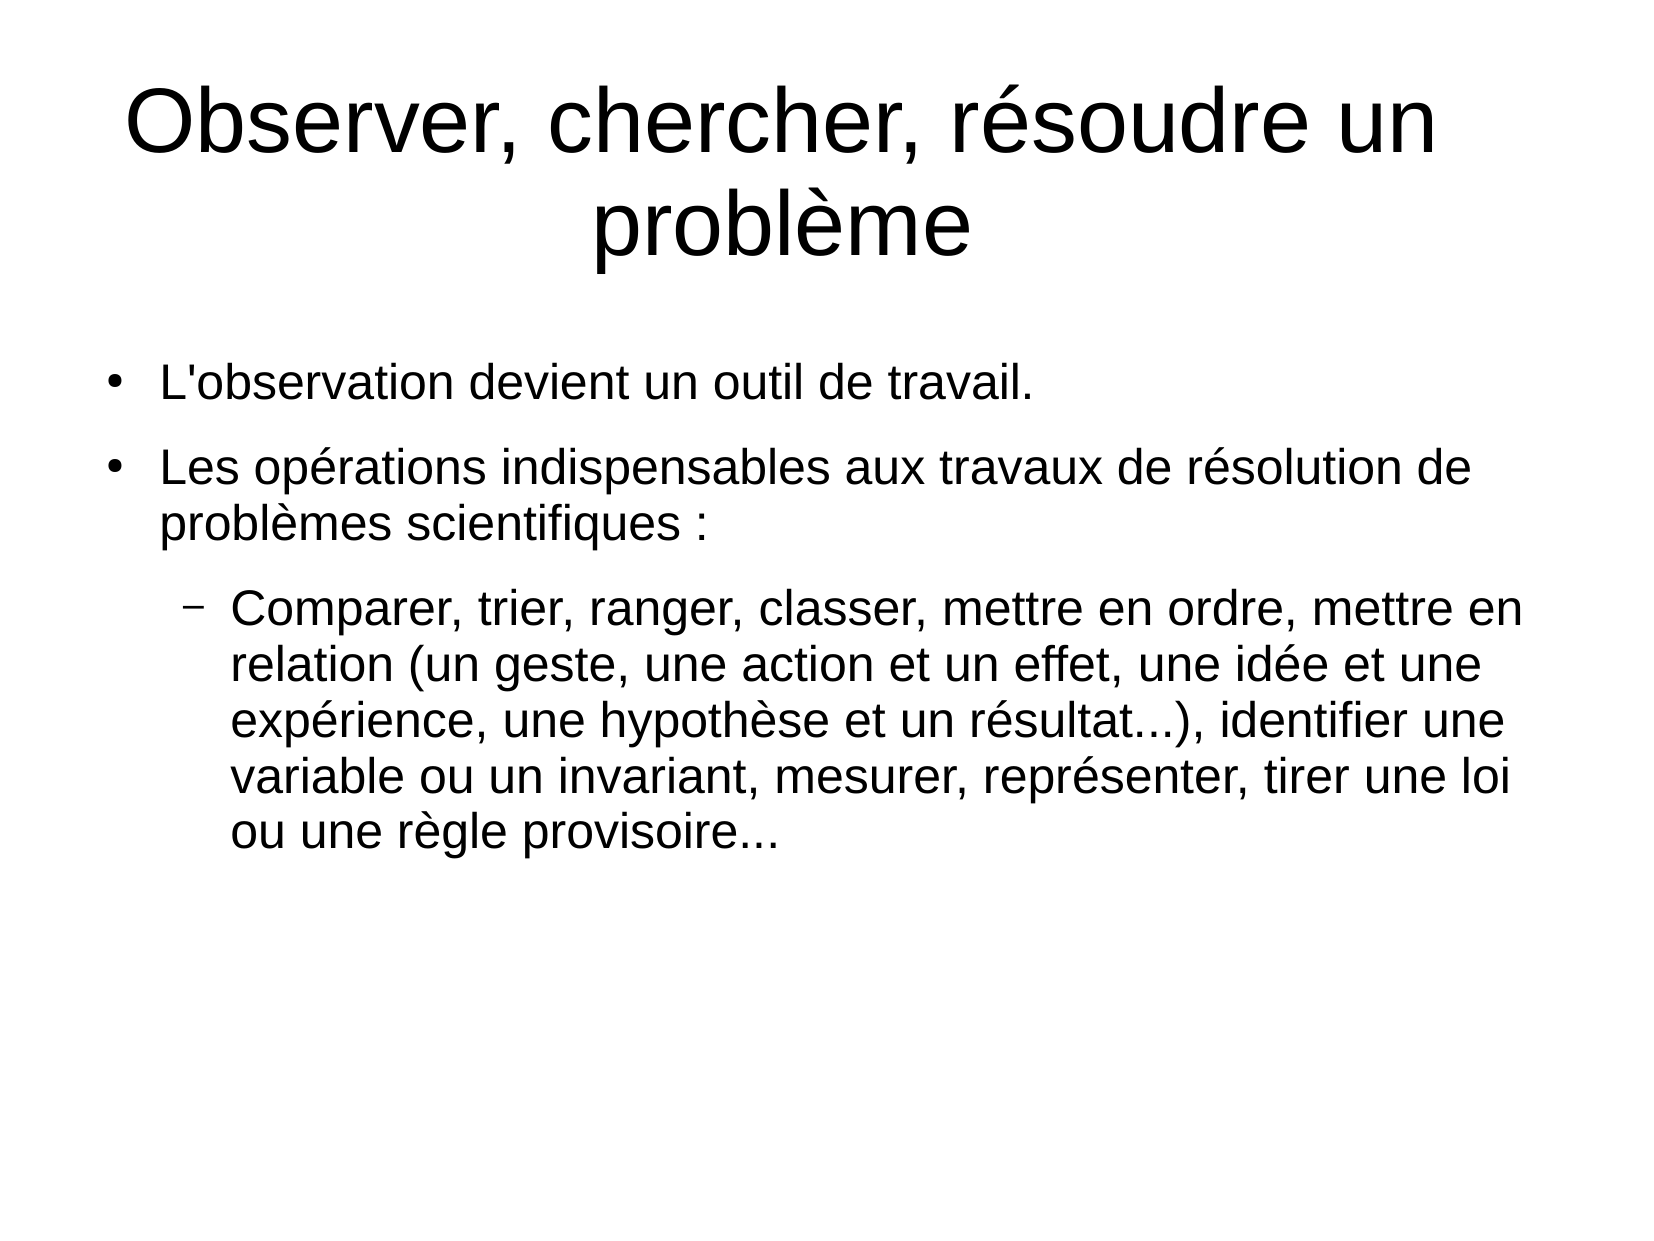

# Observer, chercher, résoudre un problème
L'observation devient un outil de travail.
Les opérations indispensables aux travaux de résolution de problèmes scientifiques :
Comparer, trier, ranger, classer, mettre en ordre, mettre en relation (un geste, une action et un effet, une idée et une expérience, une hypothèse et un résultat...), identifier une variable ou un invariant, mesurer, représenter, tirer une loi ou une règle provisoire...